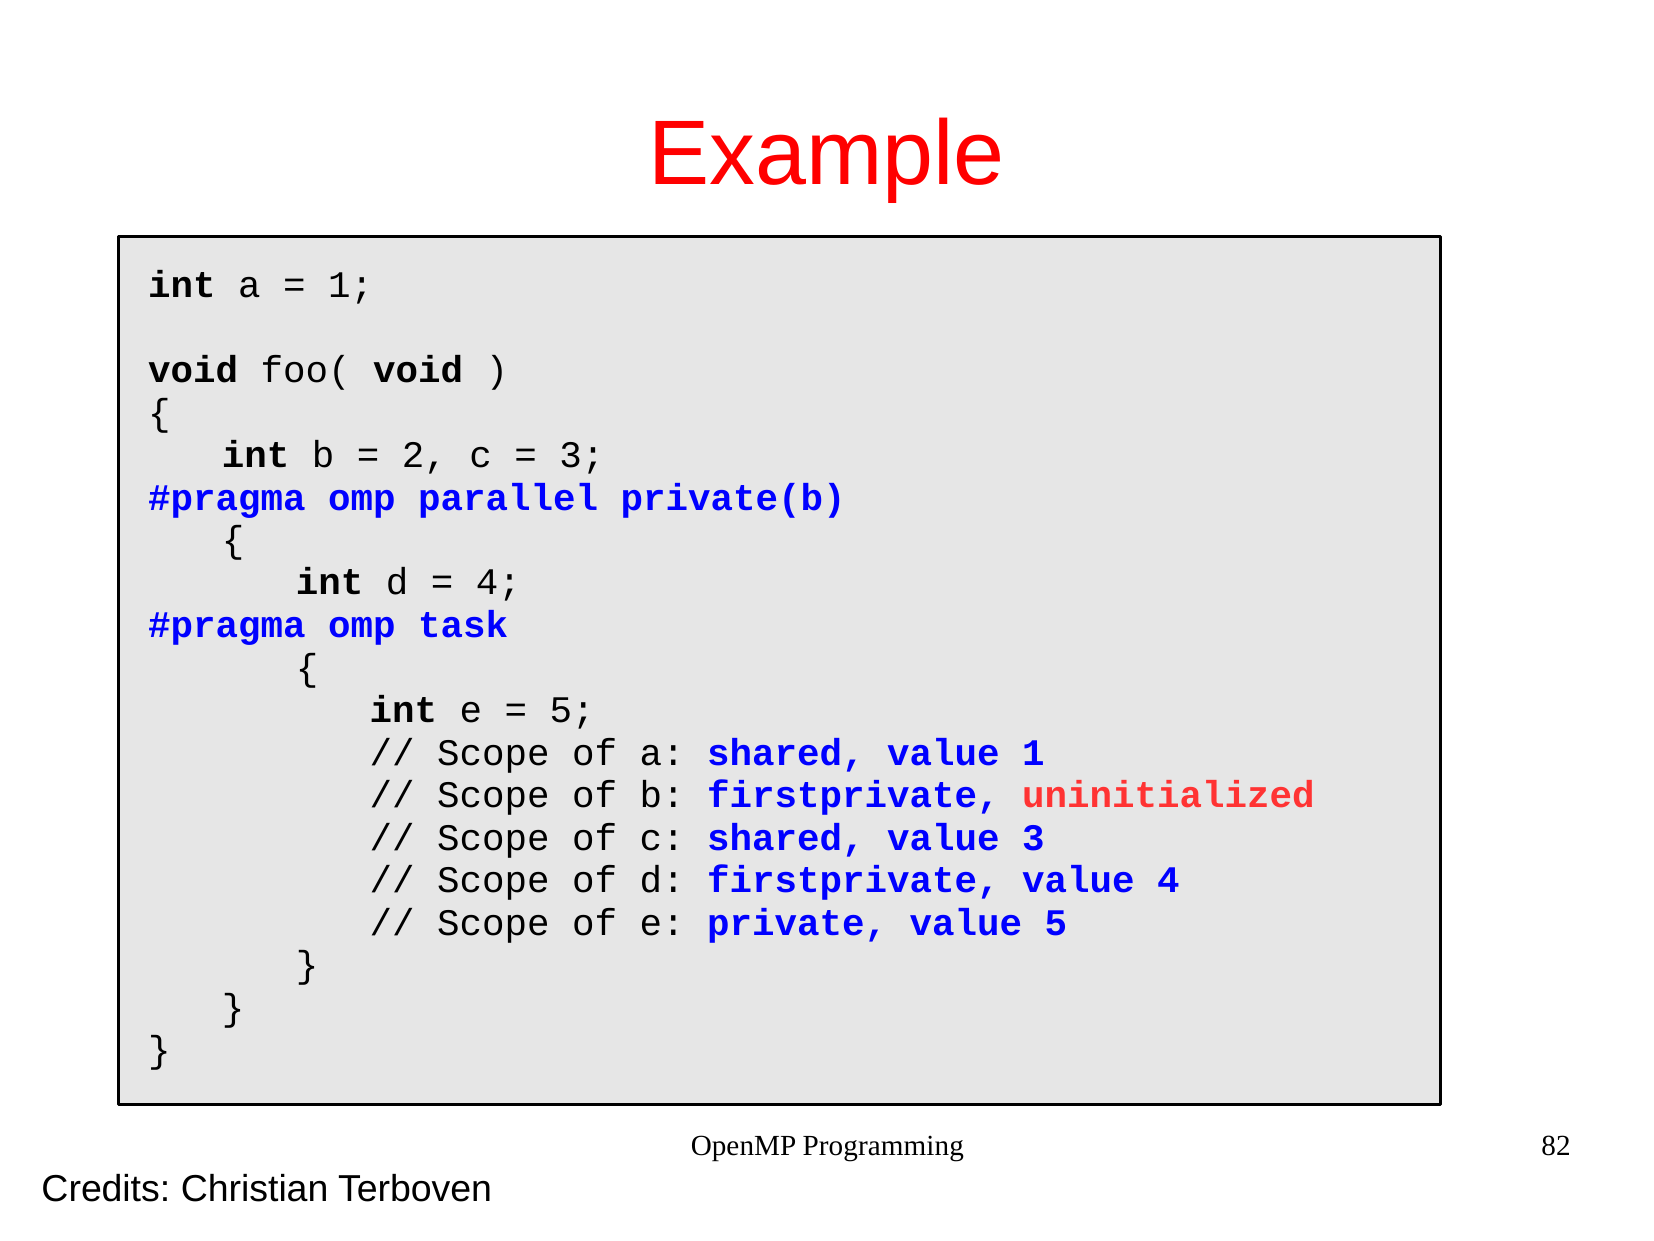

# Example
int a = 1;
void foo( void )
{
	int b = 2, c = 3;
#pragma omp parallel private(b)
	{
		int d = 4;
#pragma omp task
		{
			int e = 5;
			// Scope of a: shared, value 1
			// Scope of b: firstprivate, uninitialized
			// Scope of c: shared, value 3
			// Scope of d: firstprivate, value 4
			// Scope of e: private, value 5
		}
	}
}
OpenMP Programming
82
Credits: Christian Terboven